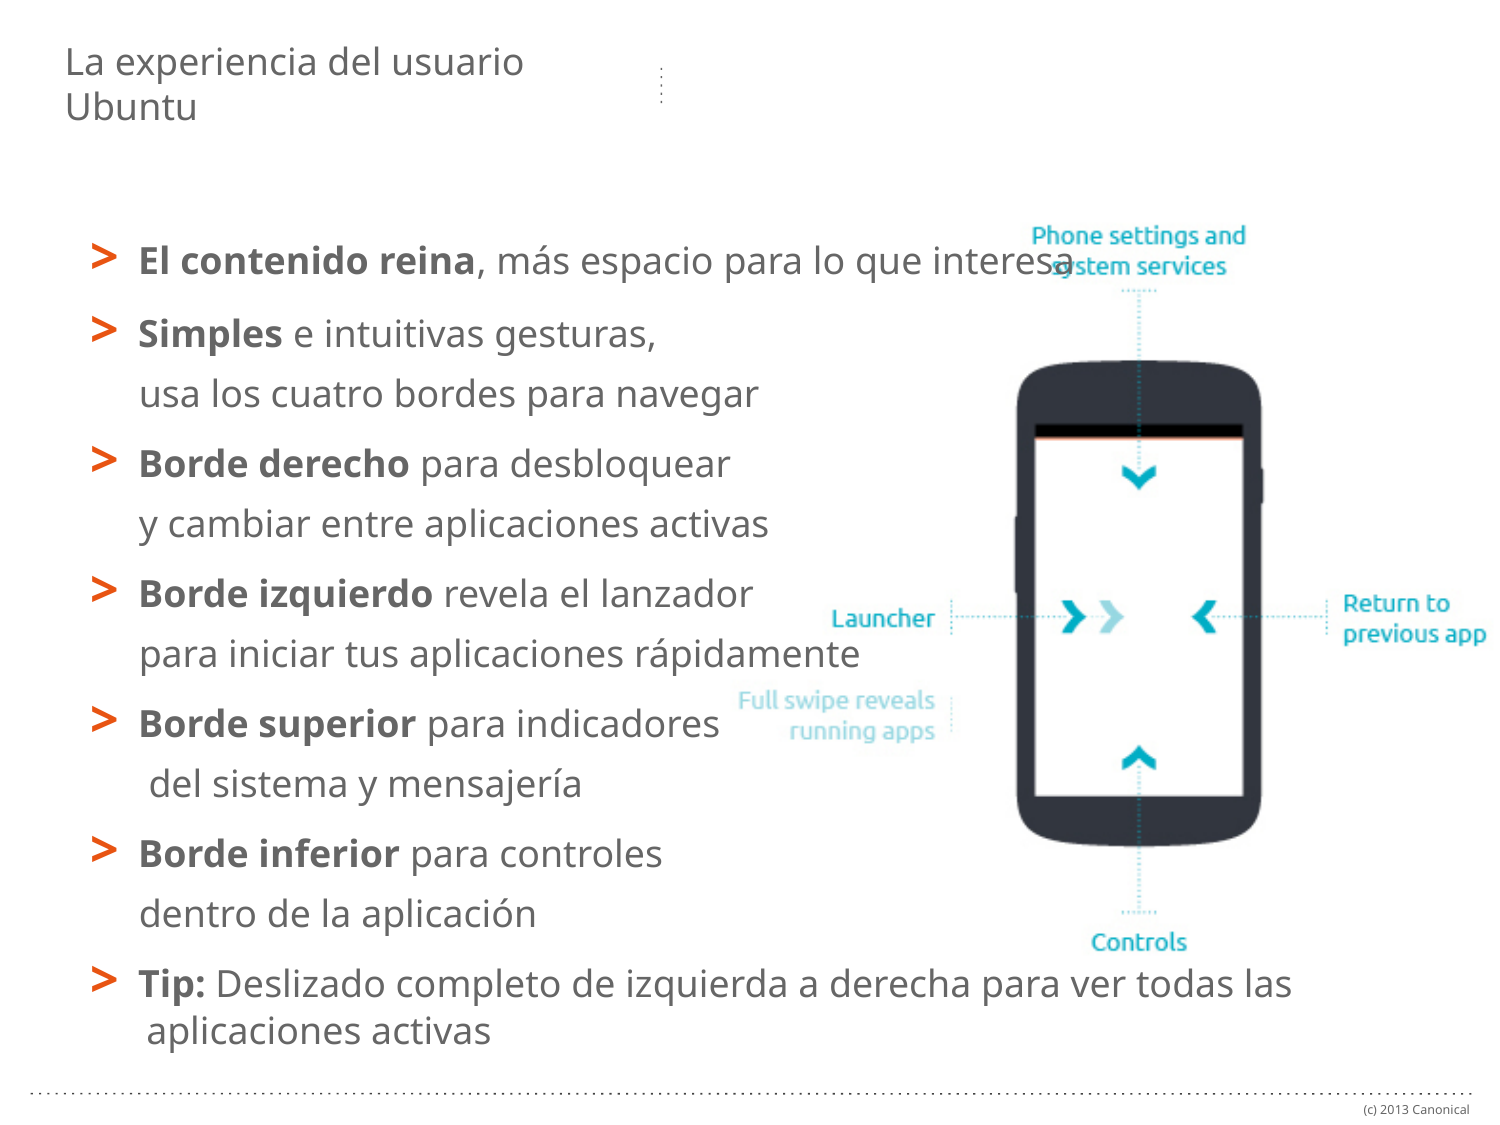

La experiencia del usuario Ubuntu
# > El contenido reina, más espacio para lo que interesa
> Simples e intuitivas gesturas,
 usa los cuatro bordes para navegar
> Borde derecho para desbloquear
 y cambiar entre aplicaciones activas
> Borde izquierdo revela el lanzador
 para iniciar tus aplicaciones rápidamente
> Borde superior para indicadores
 del sistema y mensajería
> Borde inferior para controles
 dentro de la aplicación
> Tip: Deslizado completo de izquierda a derecha para ver todas las aplicaciones activas
(c) 2013 Canonical